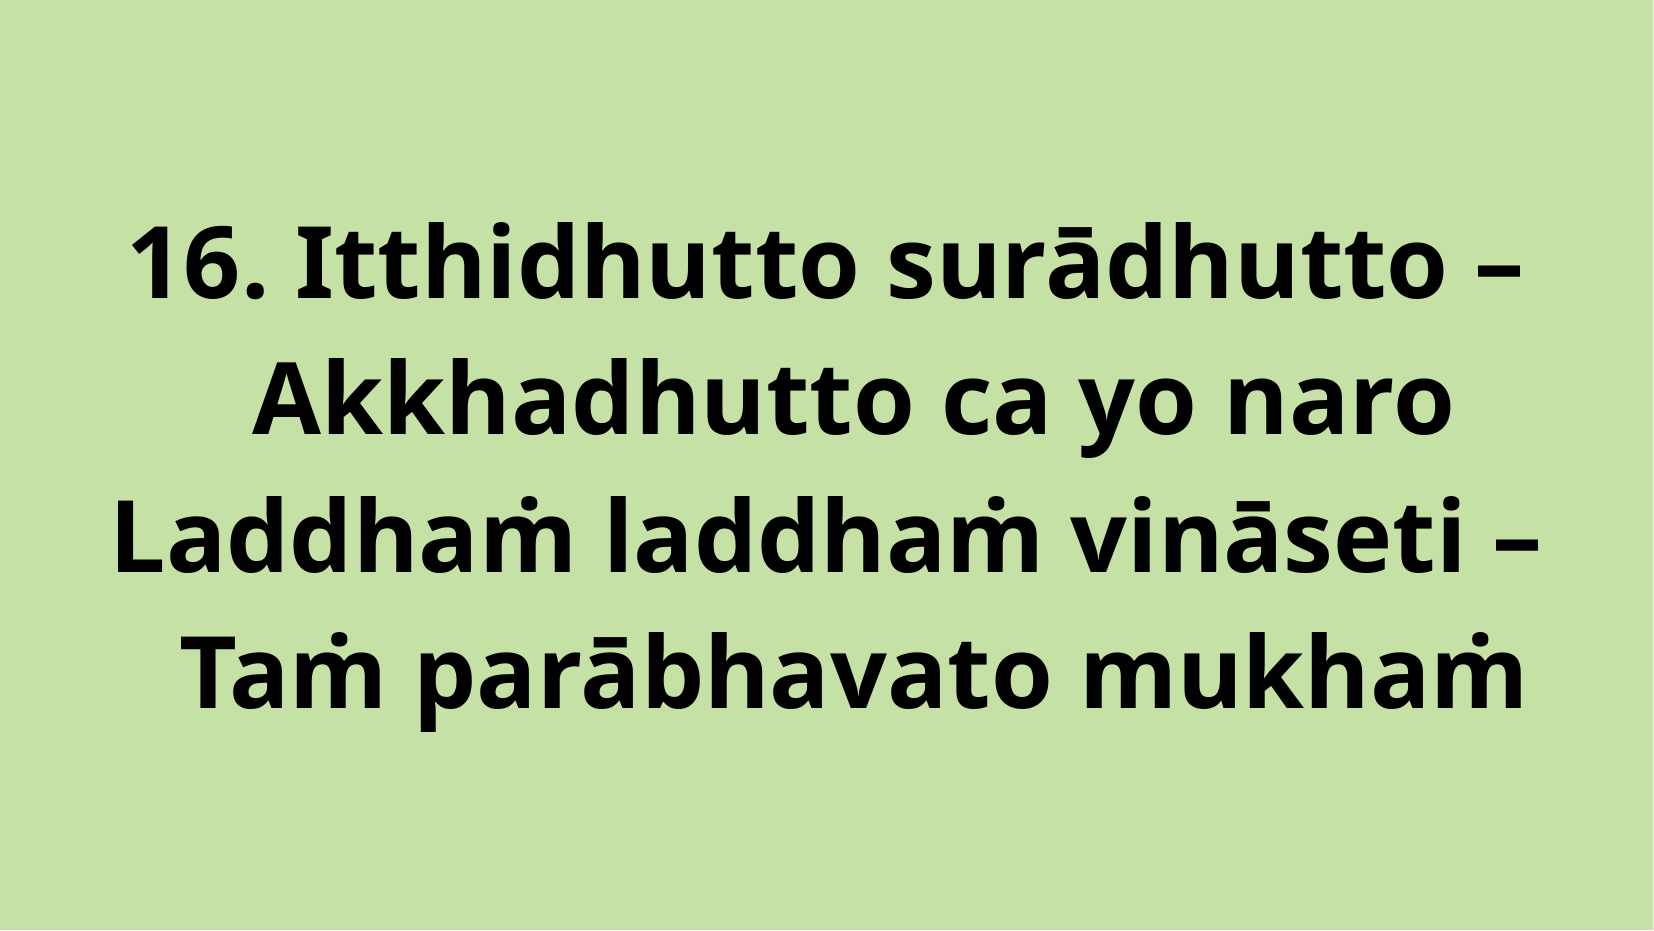

# 16. Itthidhutto surādhutto – Akkhadhutto ca yo naro
Laddhaṁ laddhaṁ vināseti – Taṁ parābhavato mukhaṁ